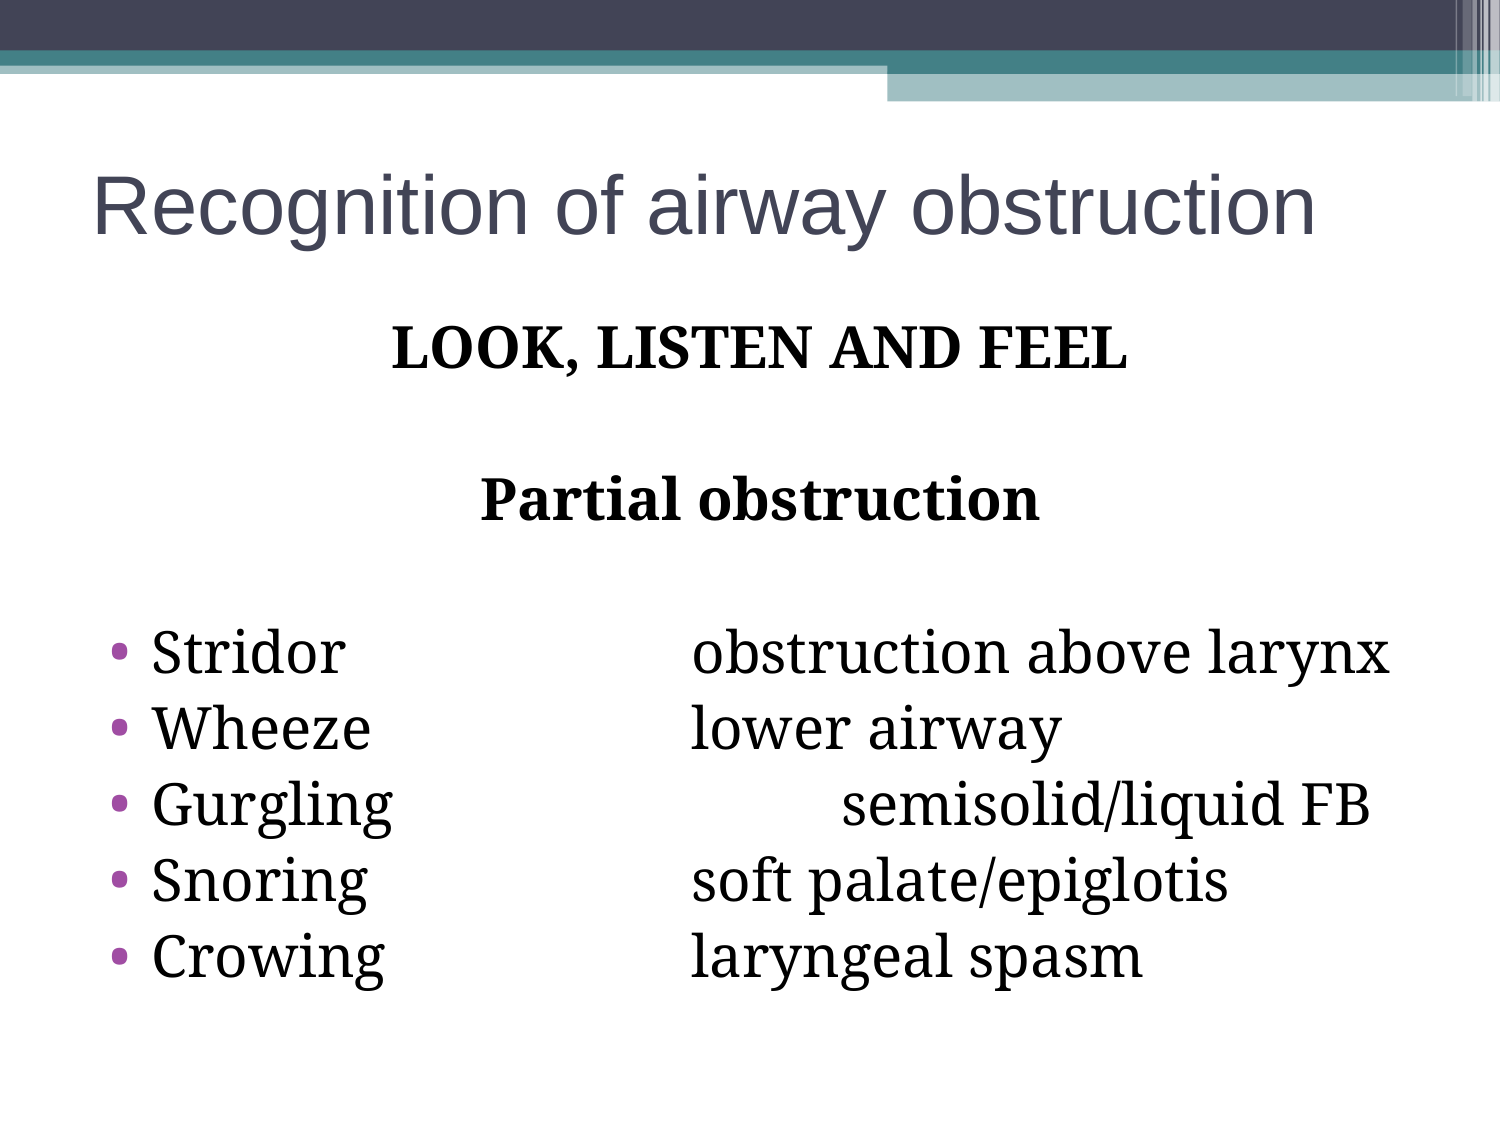

Recognition of airway obstruction
LOOK, LISTEN AND FEEL
Partial obstruction
Stridor			obstruction above larynx
Wheeze			lower airway
Gurgling			semisolid/liquid FB
Snoring			soft palate/epiglotis
Crowing			laryngeal spasm